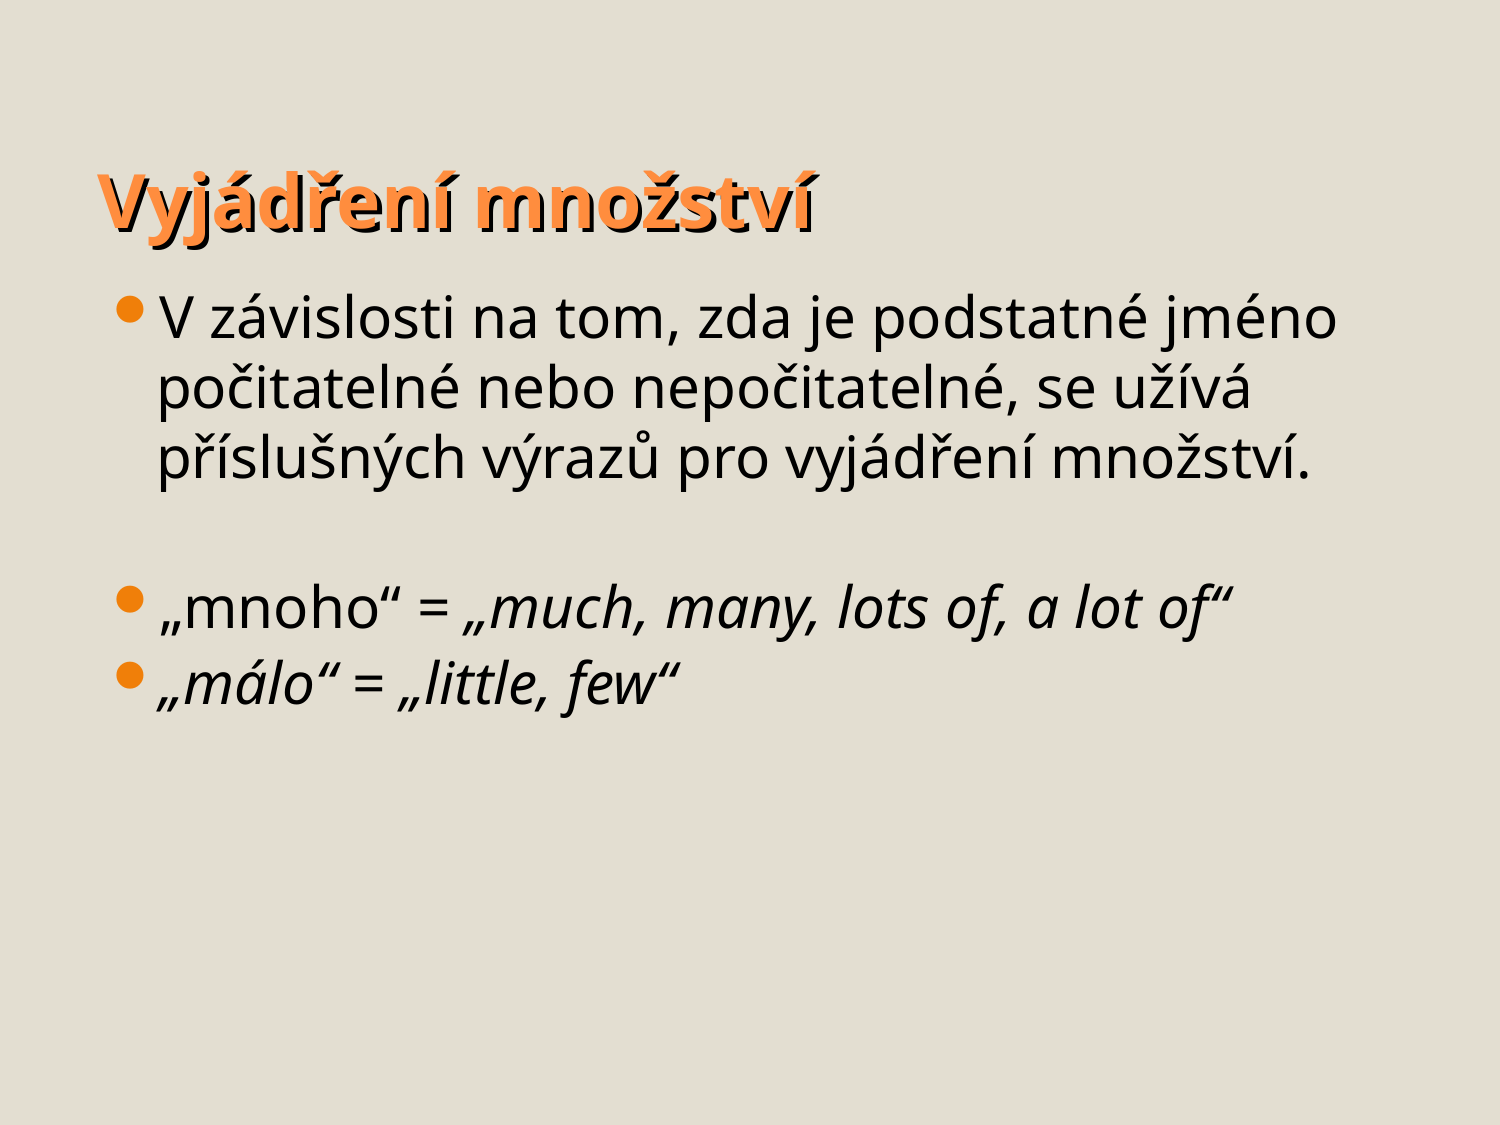

# Vyjádření množství
V závislosti na tom, zda je podstatné jméno počitatelné nebo nepočitatelné, se užívá příslušných výrazů pro vyjádření množství.
„mnoho“ = „much, many, lots of, a lot of“
„málo“ = „little, few“